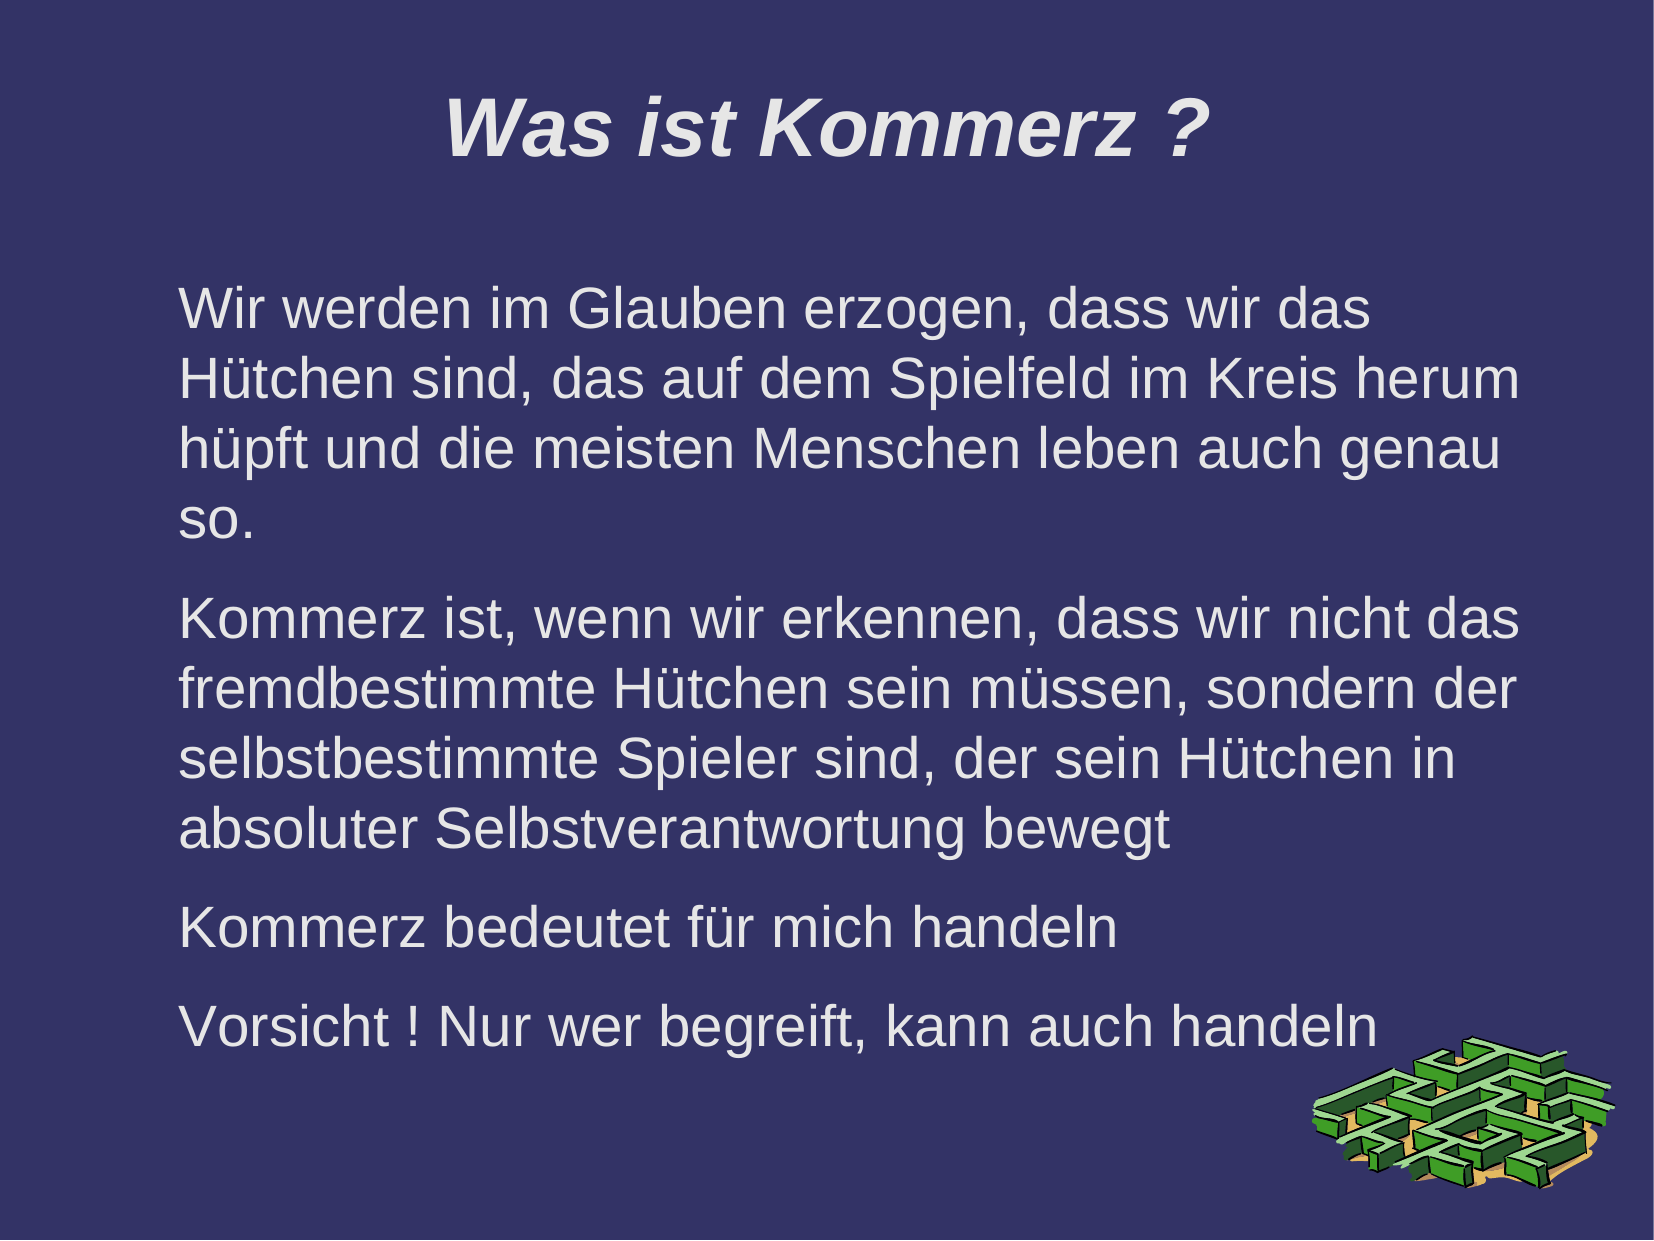

# Was ist Kommerz ?
Wir werden im Glauben erzogen, dass wir das Hütchen sind, das auf dem Spielfeld im Kreis herum hüpft und die meisten Menschen leben auch genau so.
Kommerz ist, wenn wir erkennen, dass wir nicht das fremdbestimmte Hütchen sein müssen, sondern der selbstbestimmte Spieler sind, der sein Hütchen in absoluter Selbstverantwortung bewegt
Kommerz bedeutet für mich handeln
Vorsicht ! Nur wer begreift, kann auch handeln